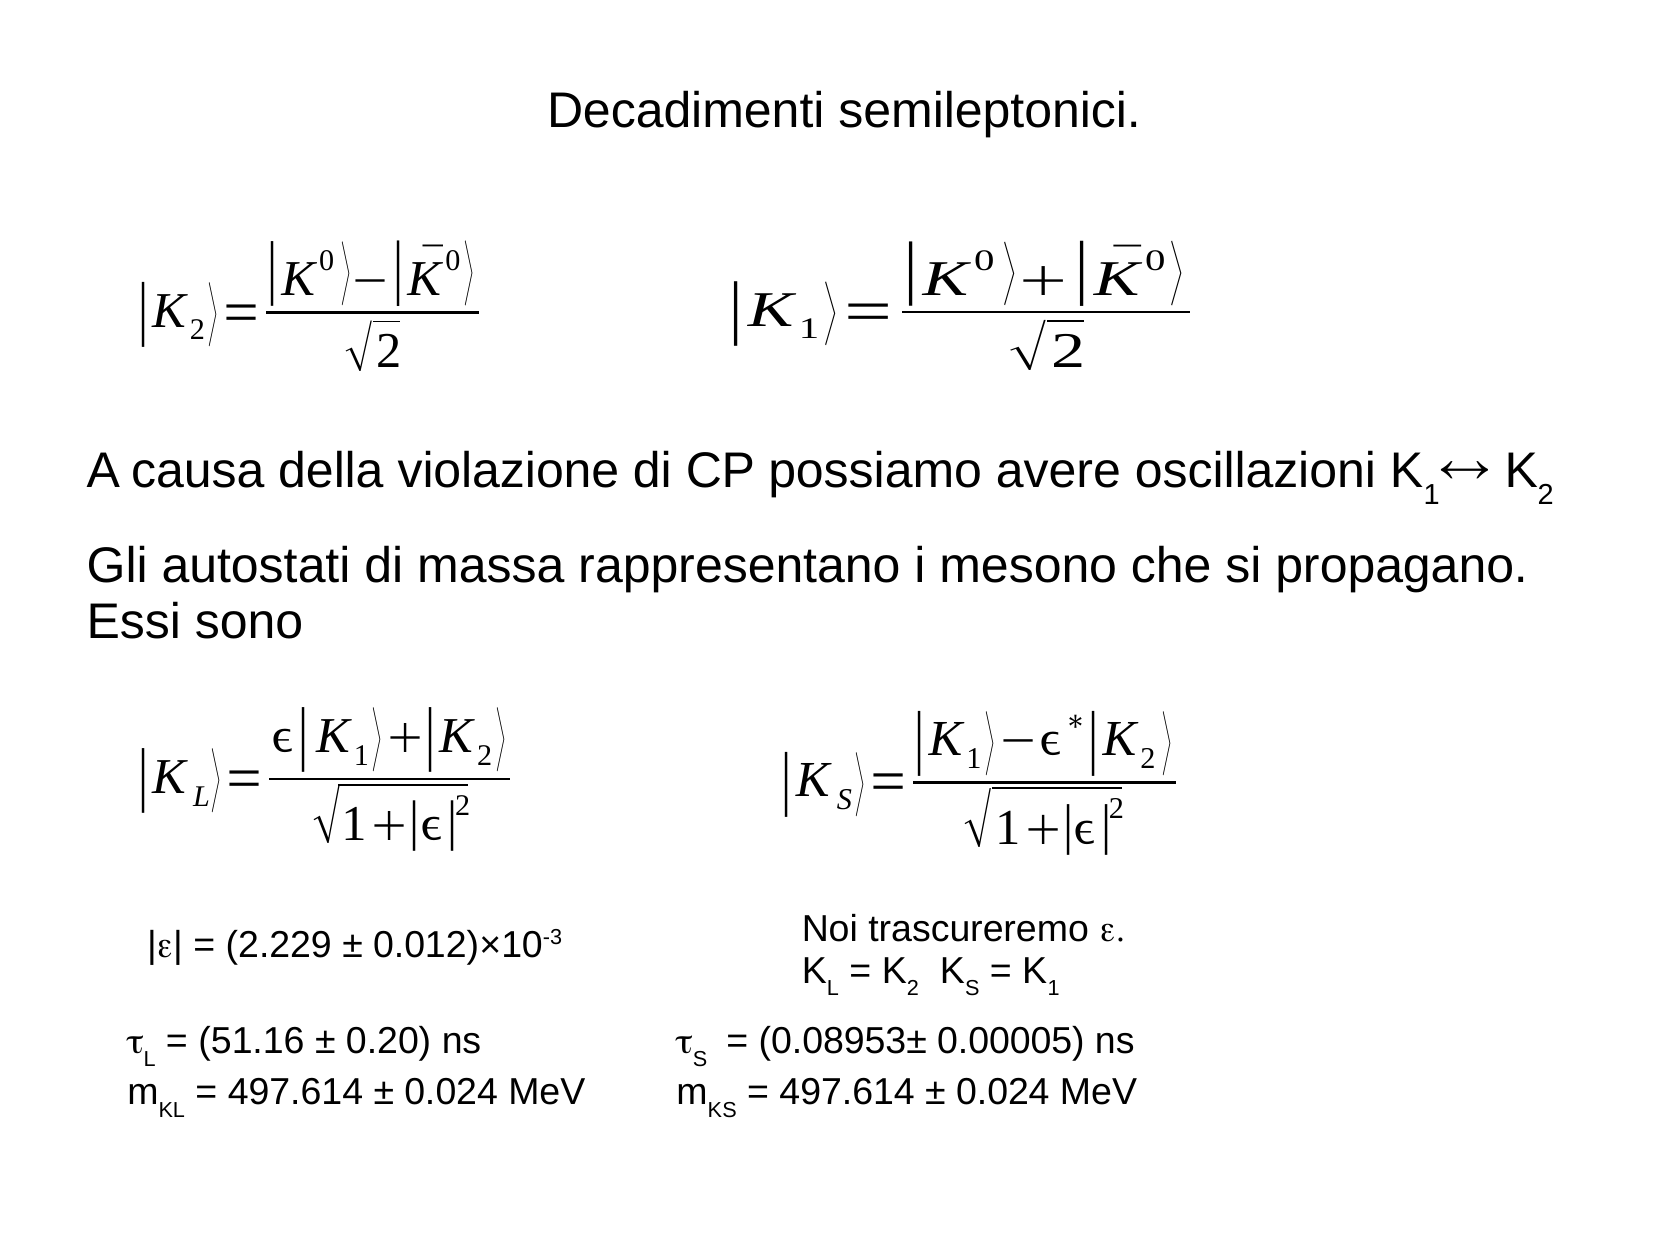

Decadimenti semileptonici.
A causa della violazione di CP possiamo avere oscillazioni K1 K2
Gli autostati di massa rappresentano i mesono che si propagano.
Essi sono
Noi trascureremo e.
KL = K2 KS = K1
|e| = (2.229 ± 0.012)×10-3
tL = (51.16 ± 0.20) ns
mKL = 497.614 ± 0.024 MeV
tS = (0.08953± 0.00005) ns
mKS = 497.614 ± 0.024 MeV